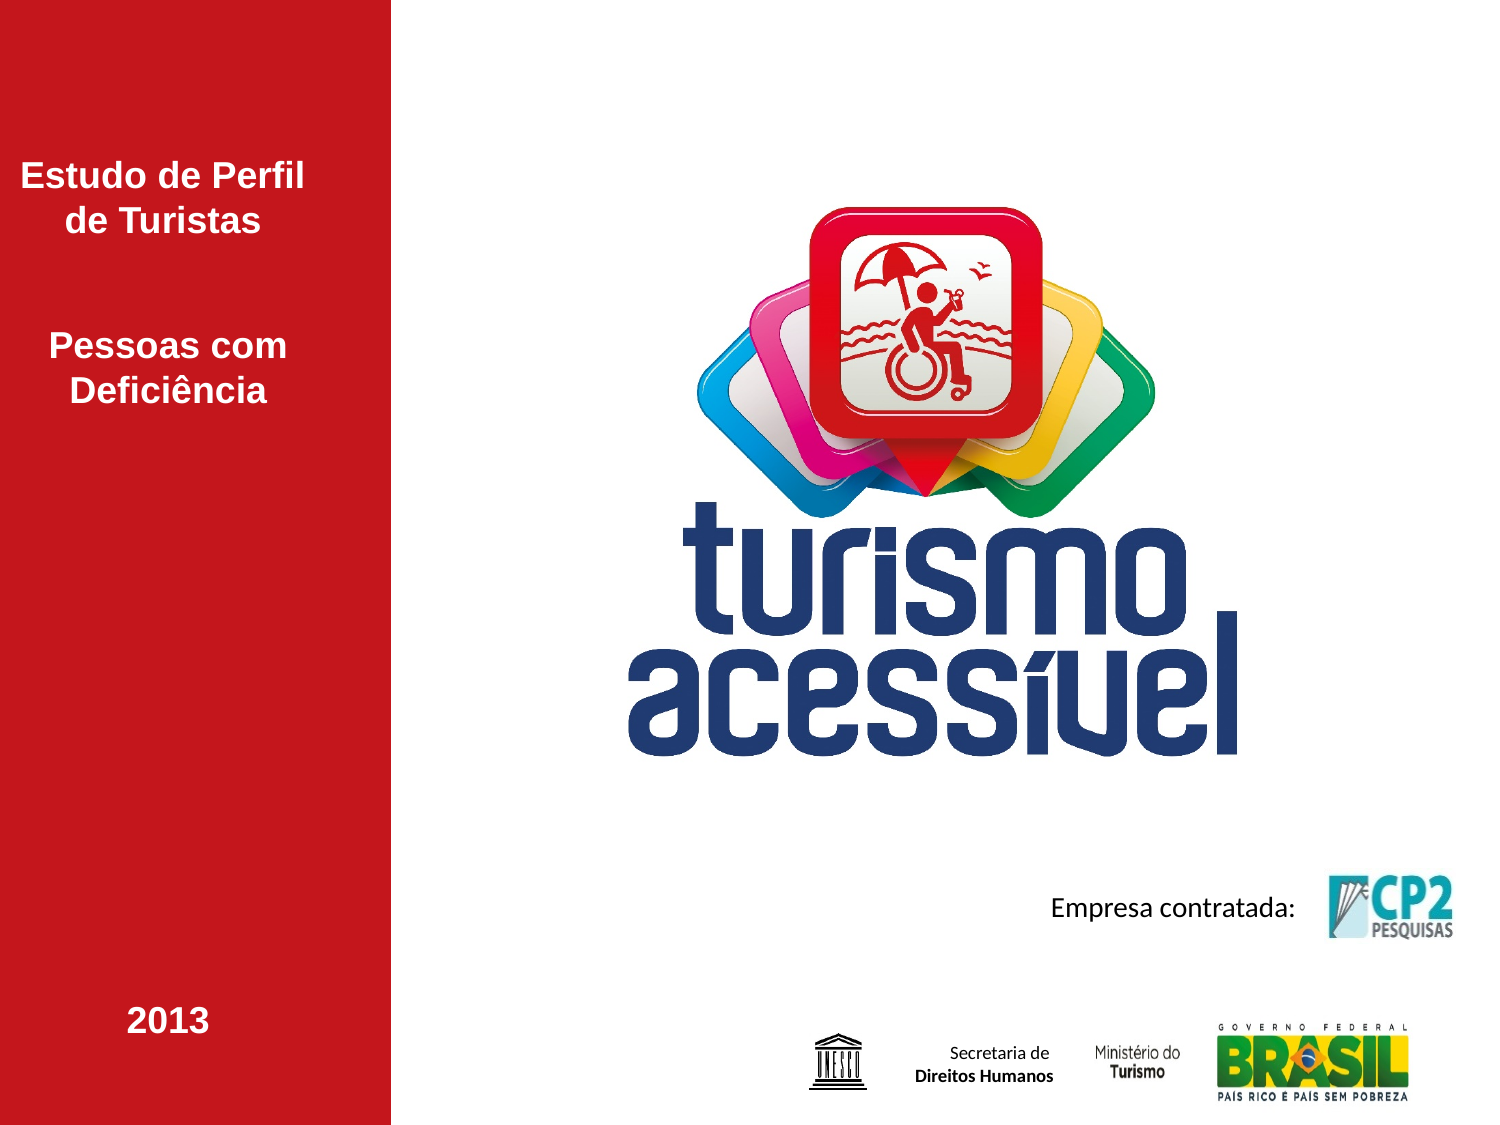

Estudo de Perfil
de Turistas
Pessoas com Deficiência
2013
Empresa contratada: